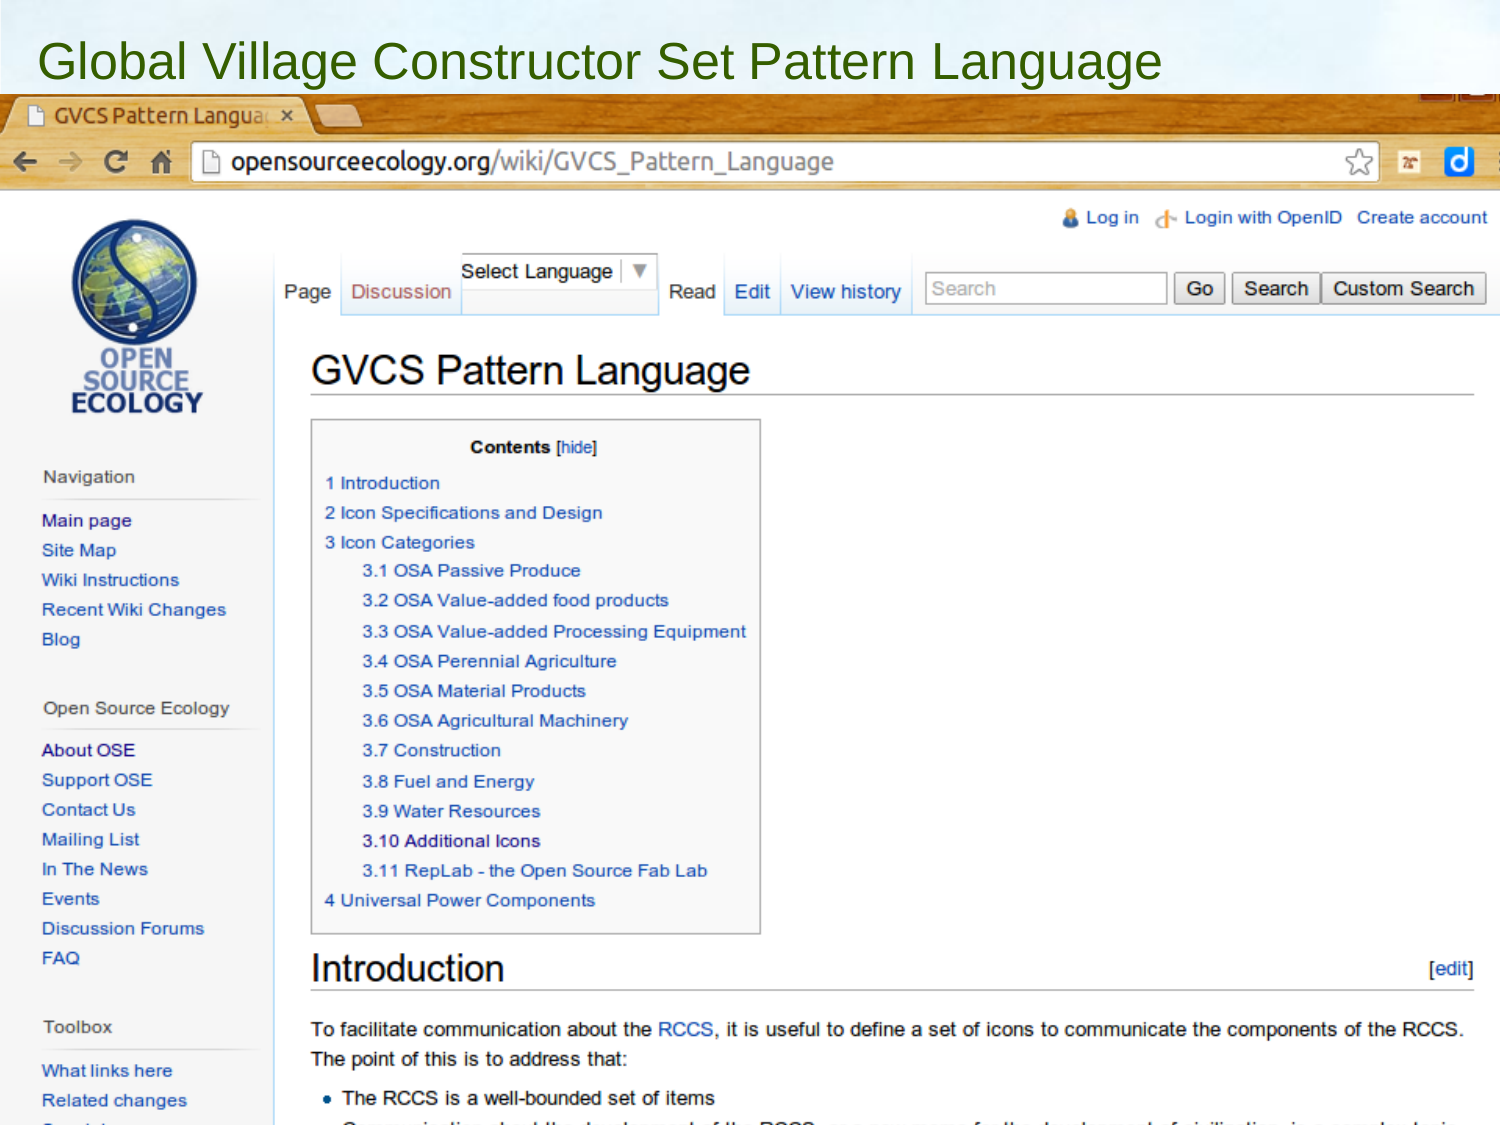

# Global Village Constructor Set Pattern Language
Incubating Service Systems Thinking
July 2014
46